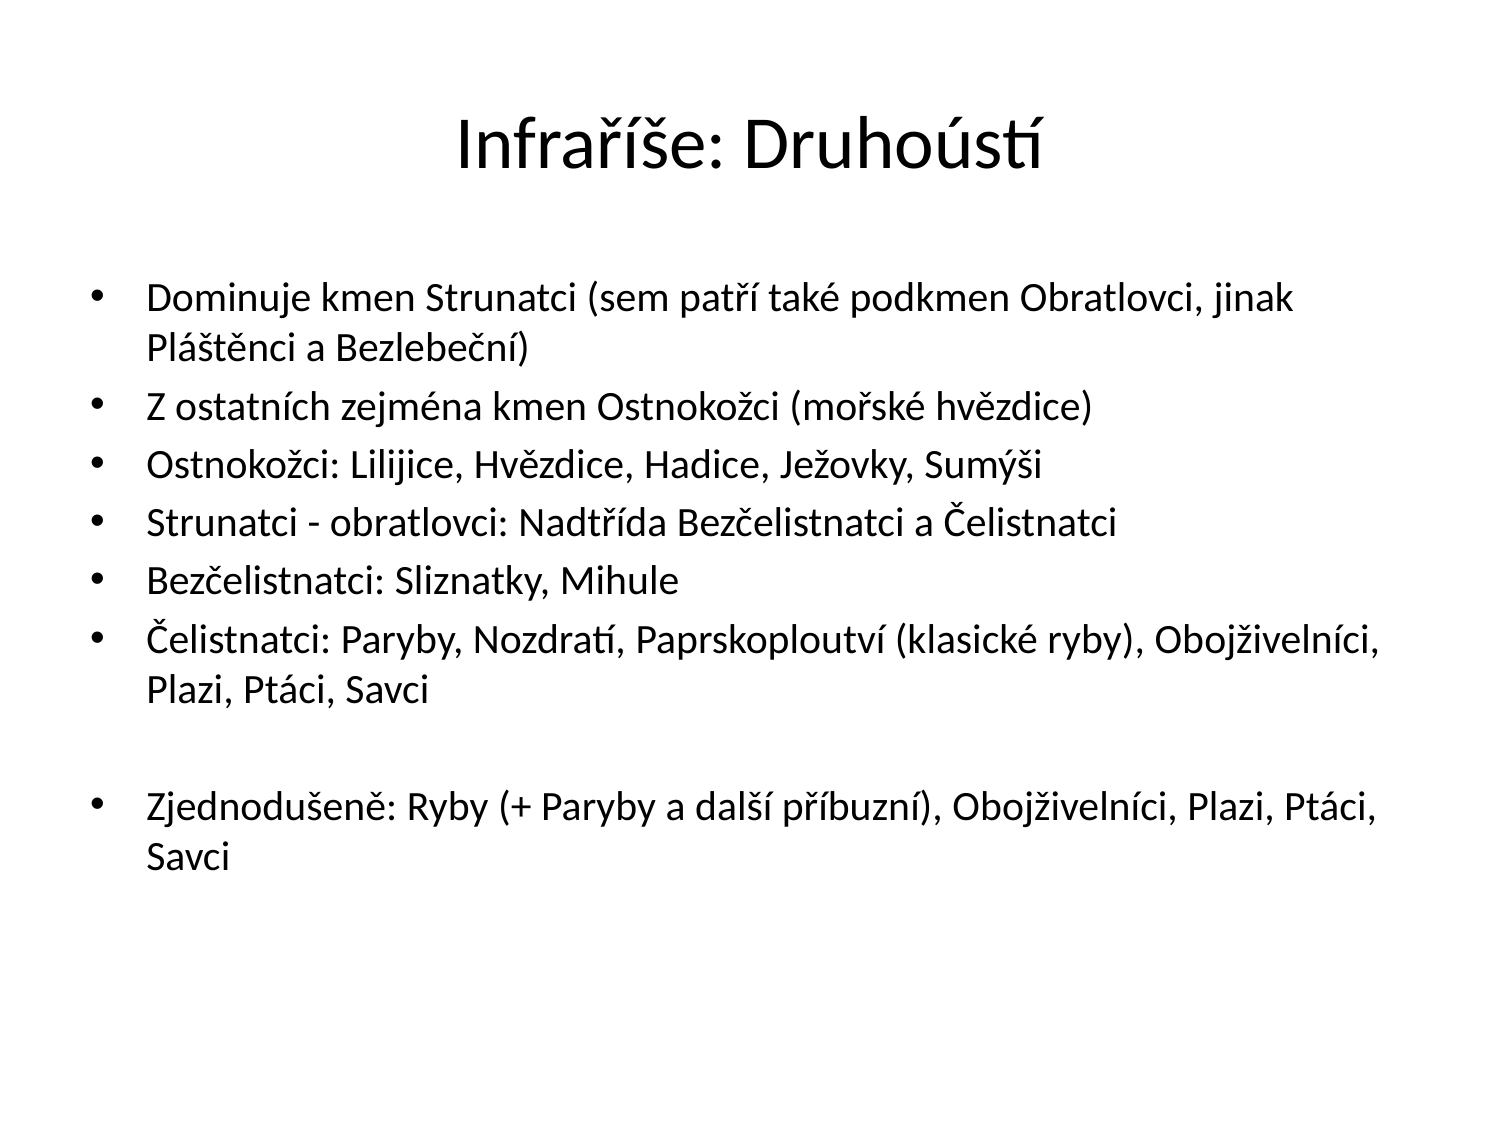

# Infraříše: Druhoústí
Dominuje kmen Strunatci (sem patří také podkmen Obratlovci, jinak Pláštěnci a Bezlebeční)
Z ostatních zejména kmen Ostnokožci (mořské hvězdice)
Ostnokožci: Lilijice, Hvězdice, Hadice, Ježovky, Sumýši
Strunatci - obratlovci: Nadtřída Bezčelistnatci a Čelistnatci
Bezčelistnatci: Sliznatky, Mihule
Čelistnatci: Paryby, Nozdratí, Paprskoploutví (klasické ryby), Obojživelníci, Plazi, Ptáci, Savci
Zjednodušeně: Ryby (+ Paryby a další příbuzní), Obojživelníci, Plazi, Ptáci, Savci